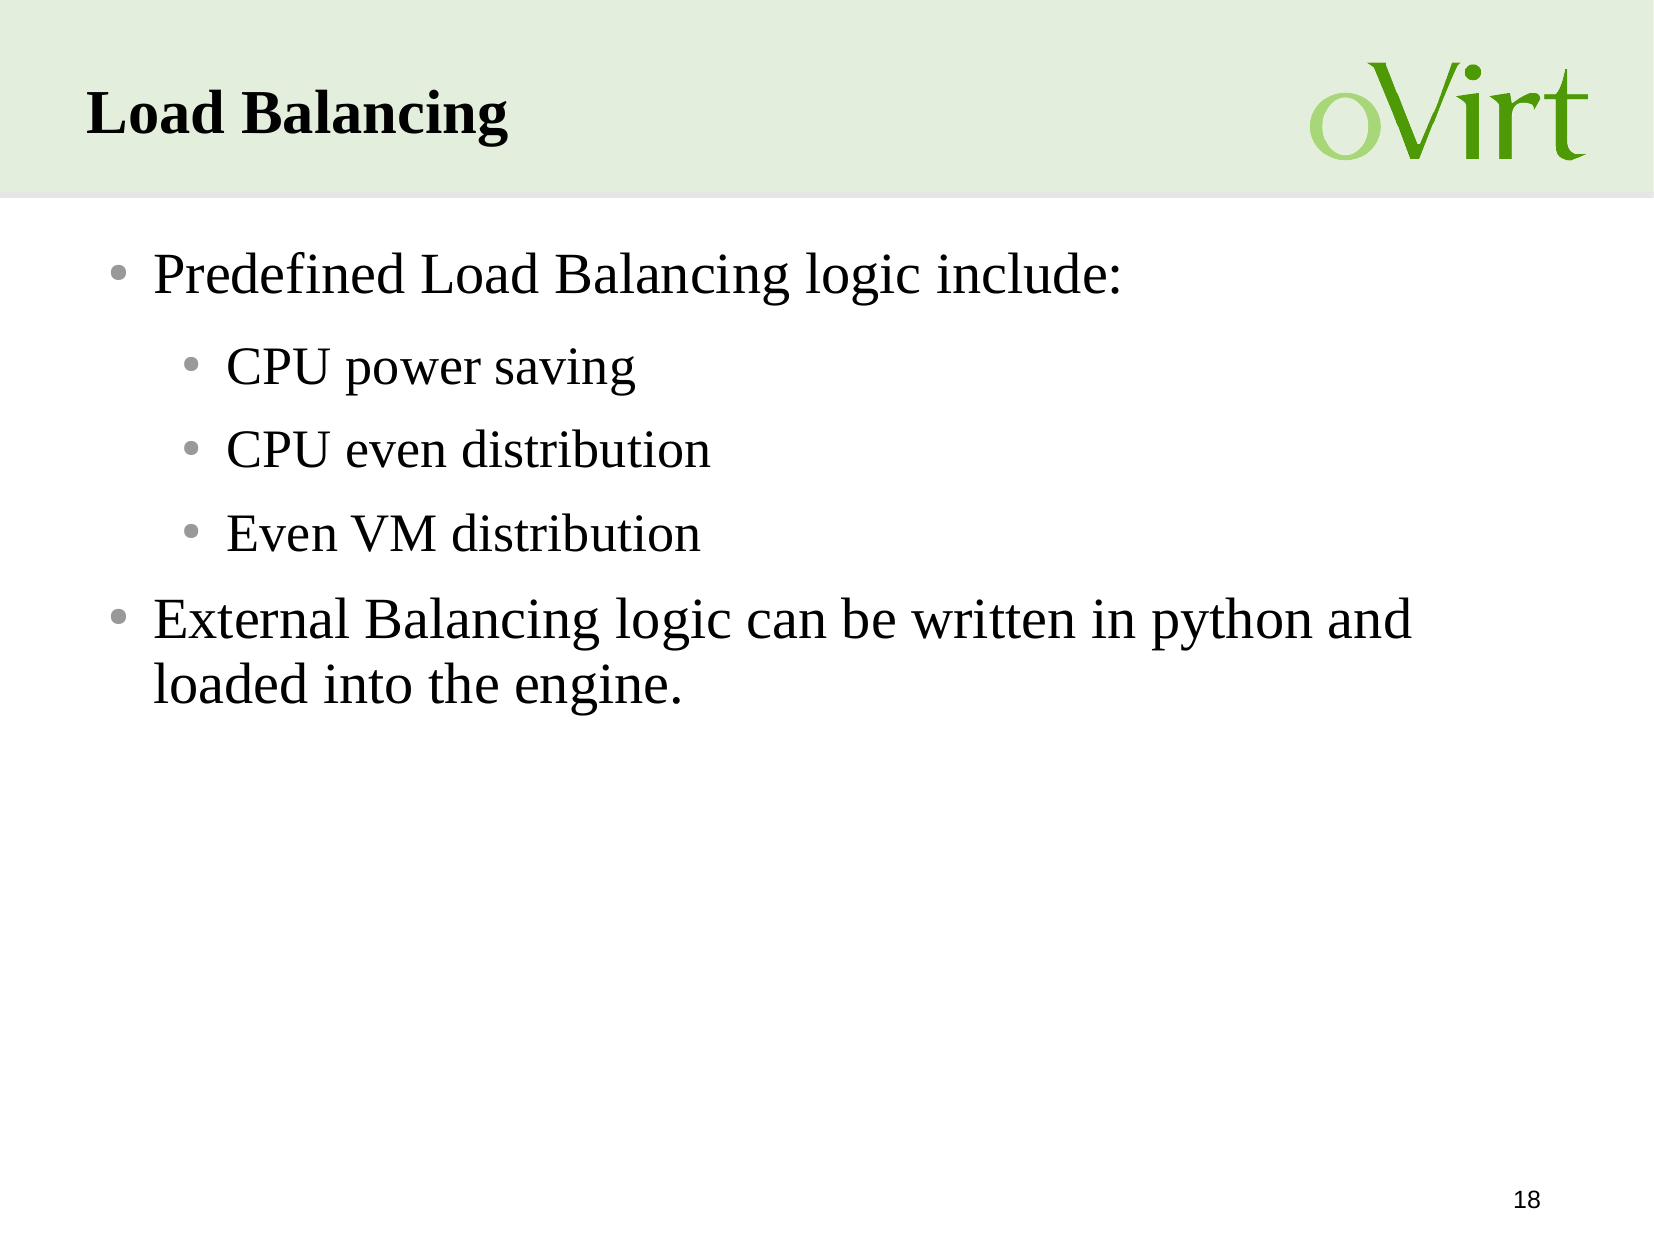

# Load Balancing
Predefined Load Balancing logic include:
CPU power saving
CPU even distribution
Even VM distribution
External Balancing logic can be written in python and loaded into the engine.